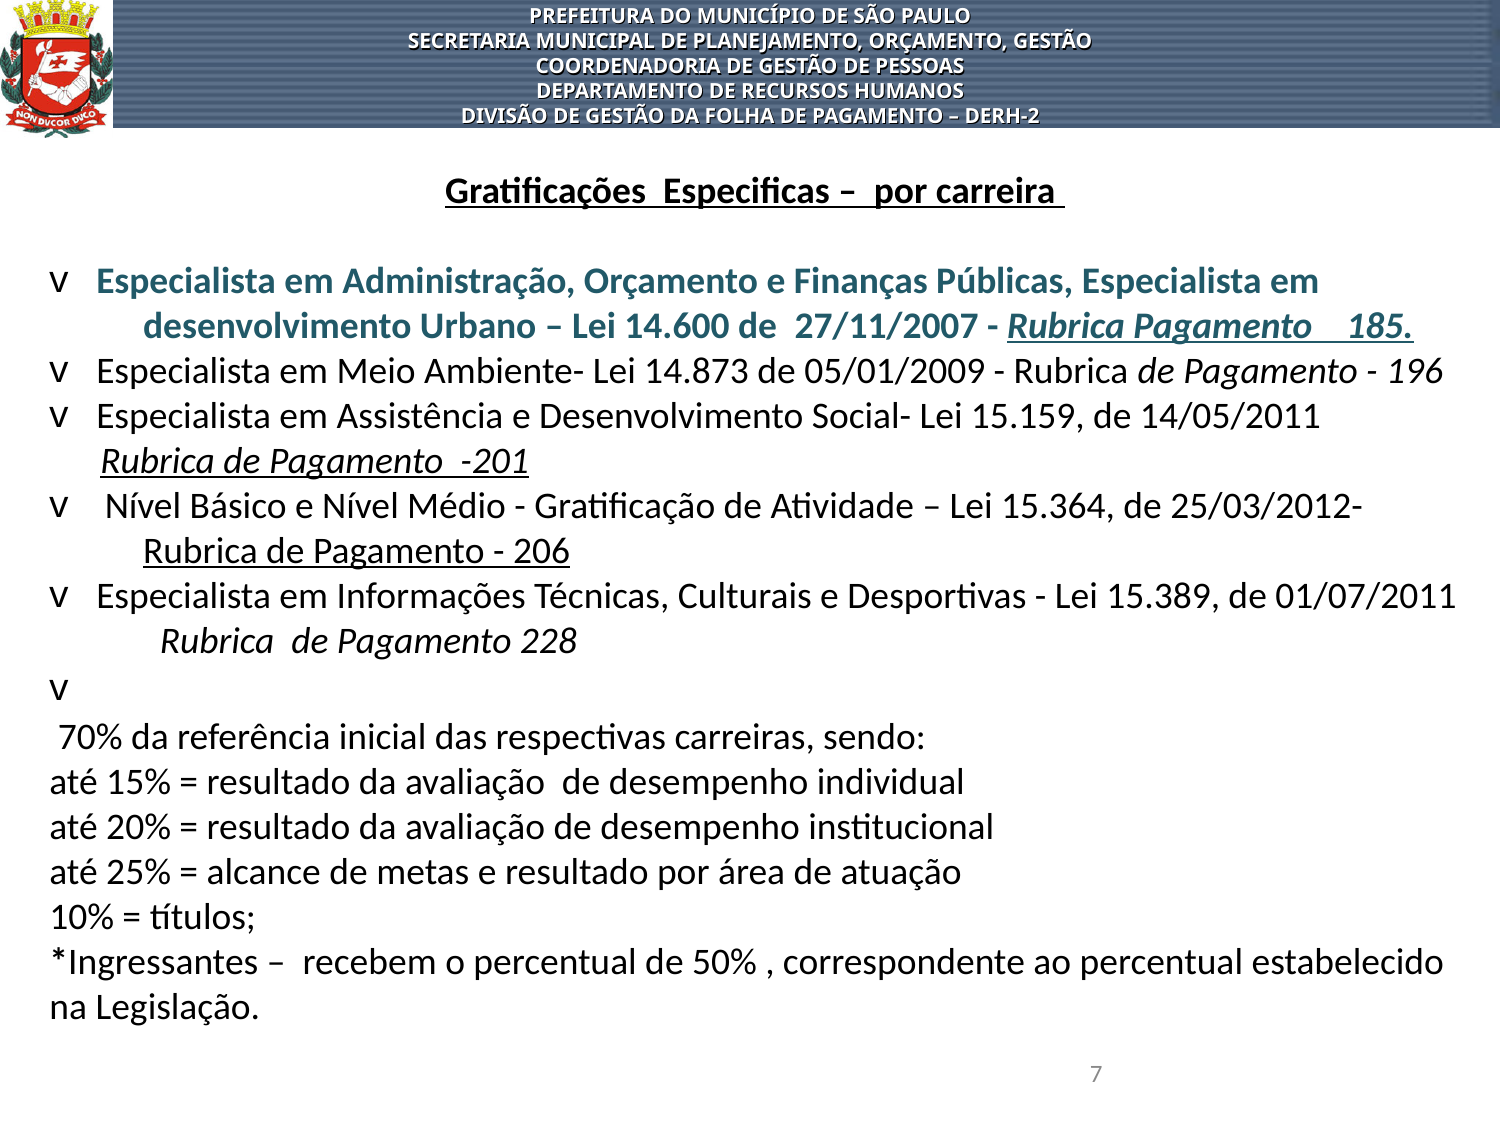

PREFEITURA DO MUNICÍPIO DE SÃO PAULO
SECRETARIA MUNICIPAL DE PLANEJAMENTO, ORÇAMENTO, GESTÃO
COORDENADORIA DE GESTÃO DE PESSOAS
DEPARTAMENTO DE RECURSOS HUMANOS
DIVISÃO DE GESTÃO DA FOLHA DE PAGAMENTO – DERH-2
Gratificações Especificas – por carreira
Especialista em Administração, Orçamento e Finanças Públicas, Especialista em desenvolvimento Urbano – Lei 14.600 de  27/11/2007 - Rubrica Pagamento 185.
Especialista em Meio Ambiente- Lei 14.873 de 05/01/2009 - Rubrica de Pagamento - 196
Especialista em Assistência e Desenvolvimento Social- Lei 15.159, de 14/05/2011
 Rubrica de Pagamento -201
 Nível Básico e Nível Médio - Gratificação de Atividade – Lei 15.364, de 25/03/2012- Rubrica de Pagamento - 206
Especialista em Informações Técnicas, Culturais e Desportivas - Lei 15.389, de 01/07/2011 Rubrica de Pagamento 228
 70% da referência inicial das respectivas carreiras, sendo:
até 15% = resultado da avaliação de desempenho individual
até 20% = resultado da avaliação de desempenho institucional
até 25% = alcance de metas e resultado por área de atuação
10% = títulos;
*Ingressantes – recebem o percentual de 50% , correspondente ao percentual estabelecido na Legislação.